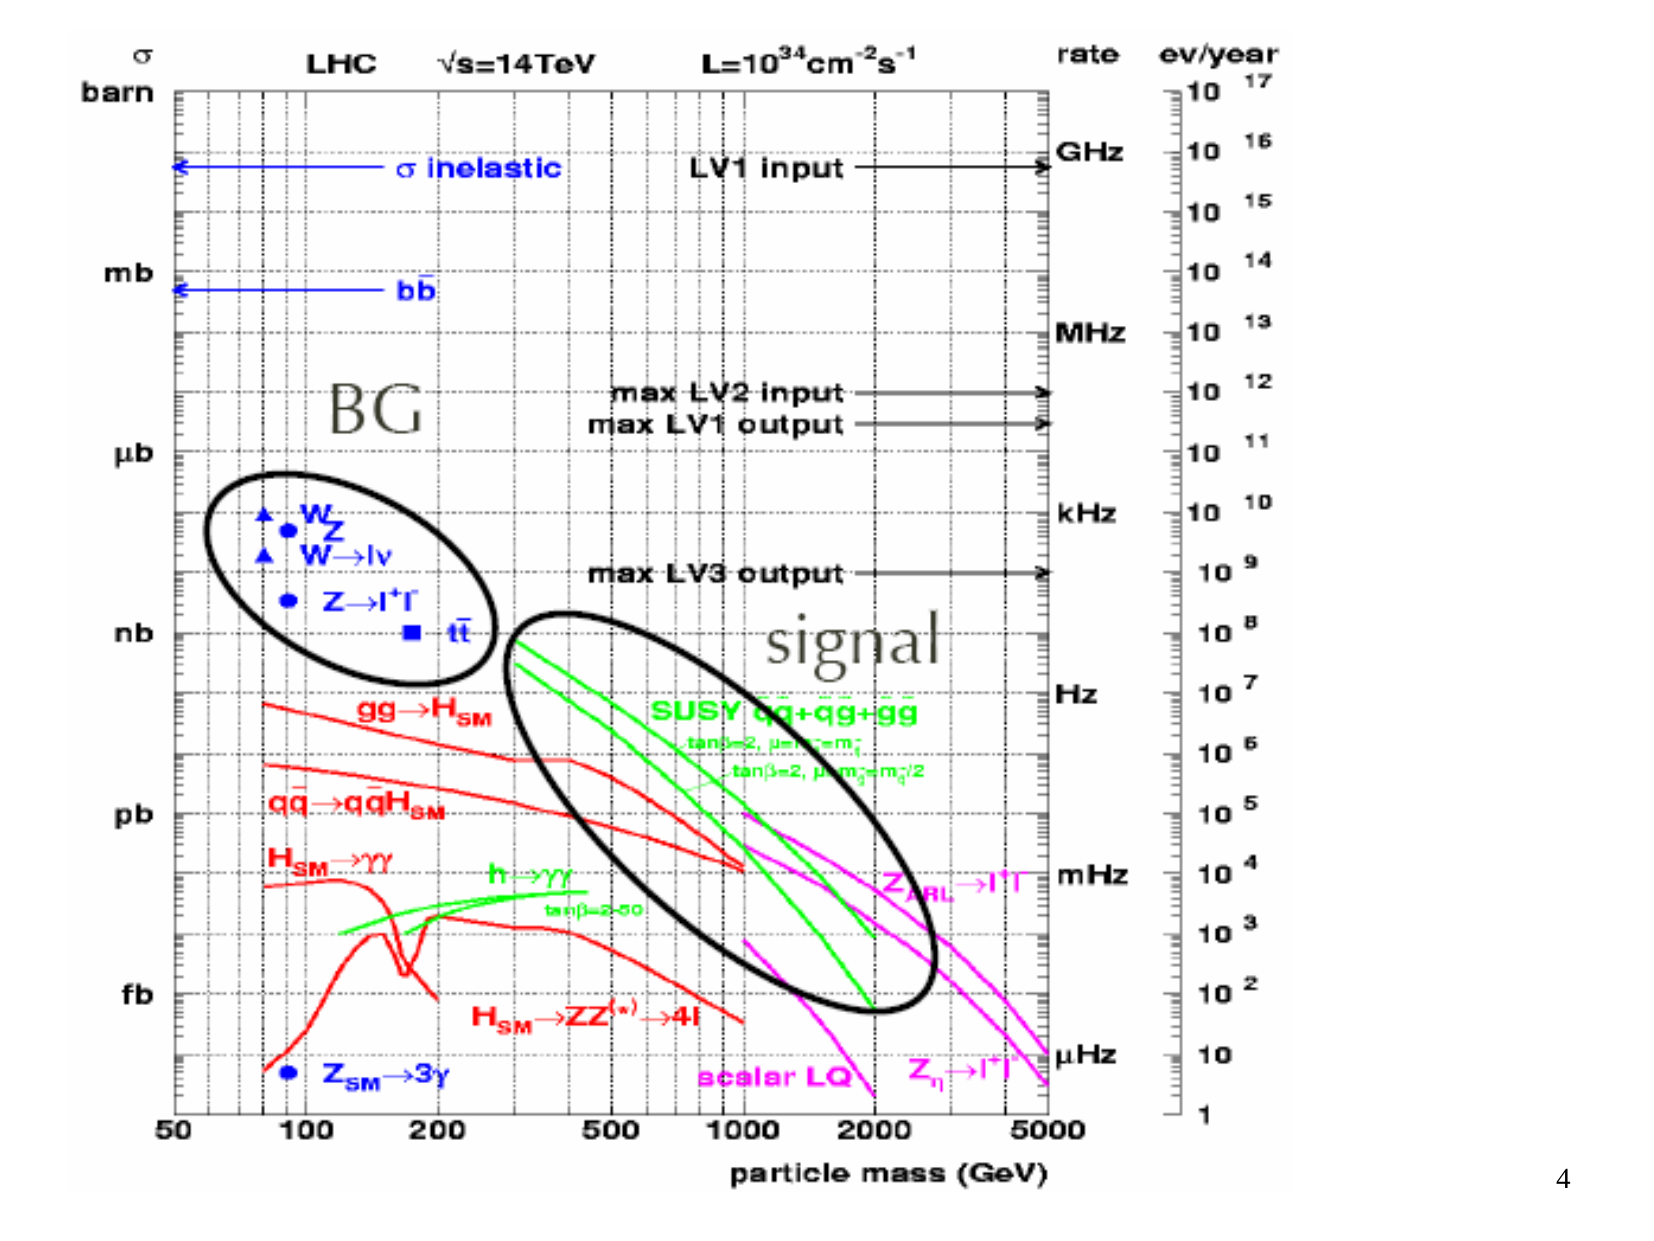

# SUSY cascades
/ Are Raklev / 05.11.15
FYS5190
4